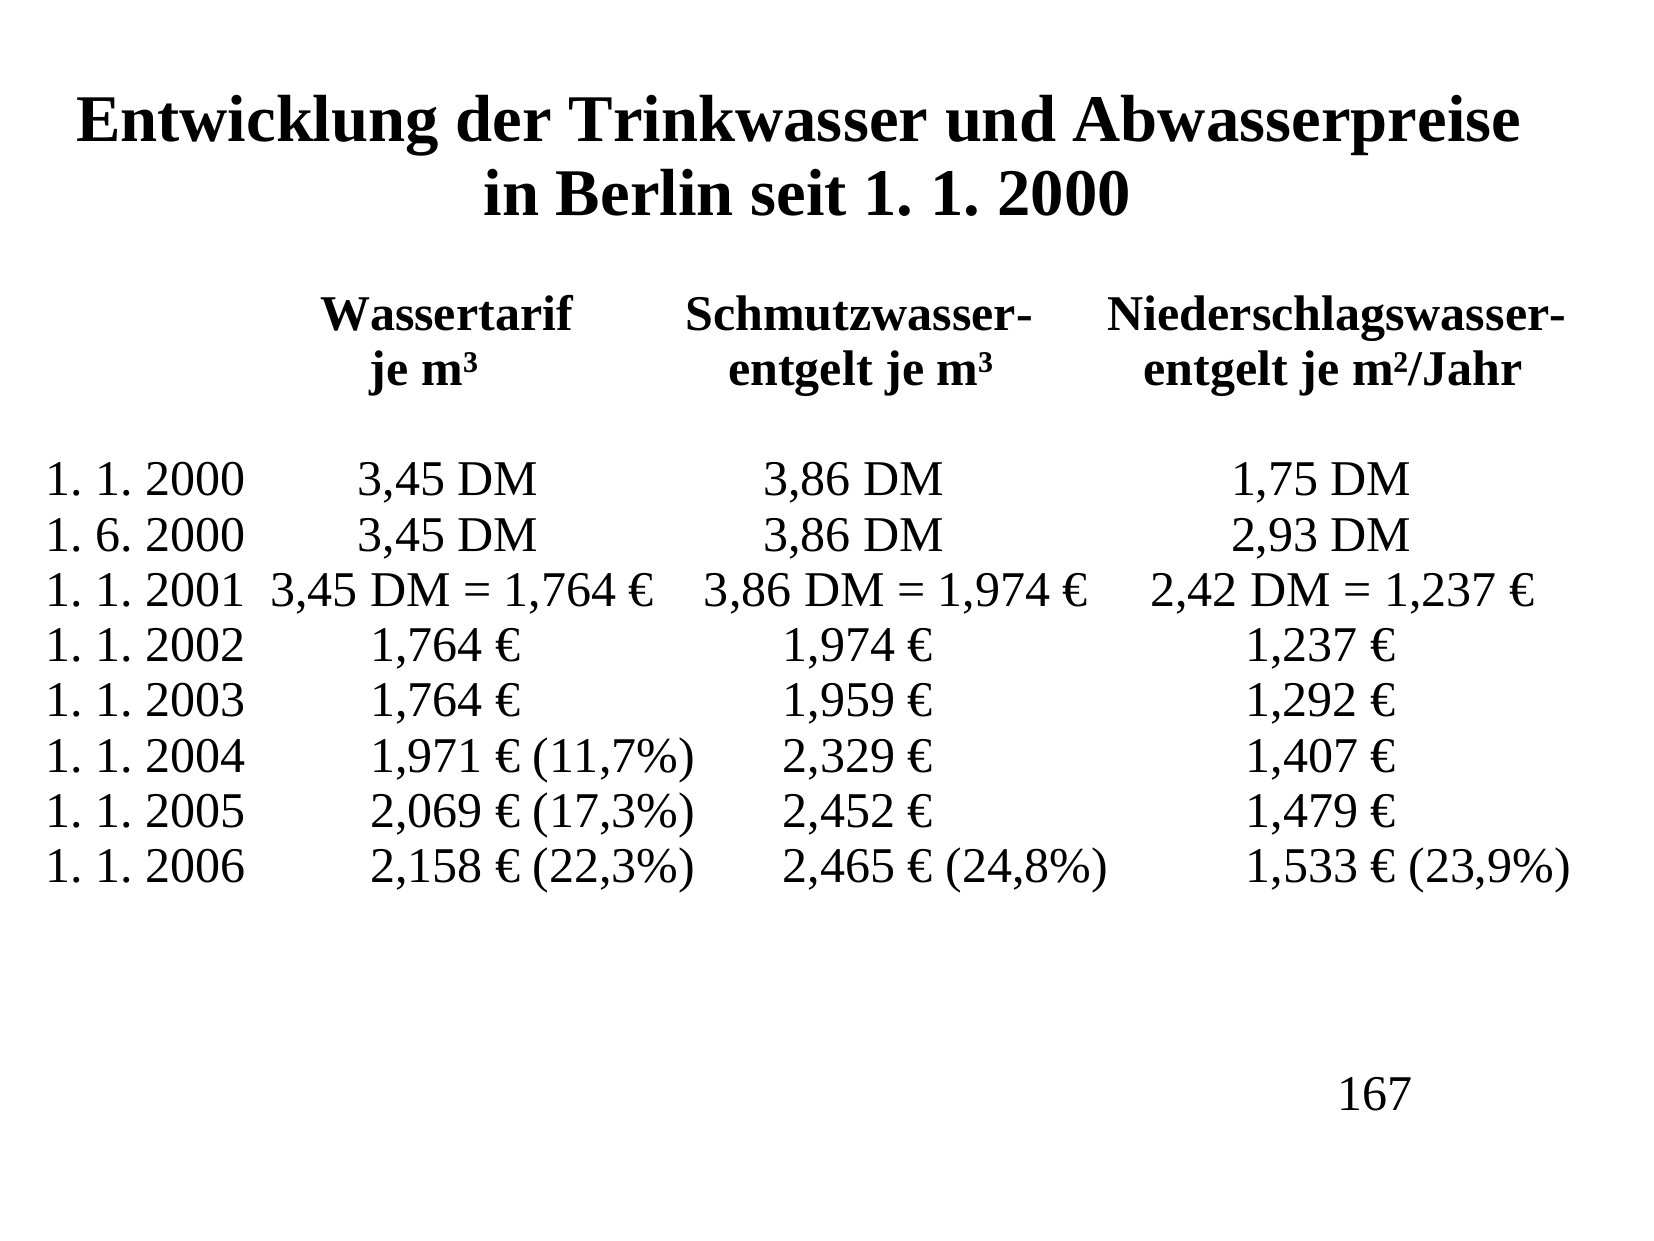

Entwicklung der Trinkwasser und Abwasserpreise
in Berlin seit 1. 1. 2000
 Wassertarif Schmutzwasser- Niederschlagswasser-
 je m³ entgelt je m³ entgelt je m²/Jahr
1. 1. 2000 3,45 DM 3,86 DM 1,75 DM
1. 6. 2000 3,45 DM 3,86 DM 2,93 DM
1. 1. 2001 3,45 DM = 1,764 € 3,86 DM = 1,974 € 2,42 DM = 1,237 €
1. 1. 2002 1,764 € 1,974 € 1,237 €
1. 1. 2003 1,764 € 1,959 € 1,292 €
1. 1. 2004 1,971 € (11,7%) 2,329 € 1,407 €
1. 1. 2005 2,069 € (17,3%) 2,452 € 1,479 €
1. 1. 2006 2,158 € (22,3%) 2,465 € (24,8%) 1,533 € (23,9%)